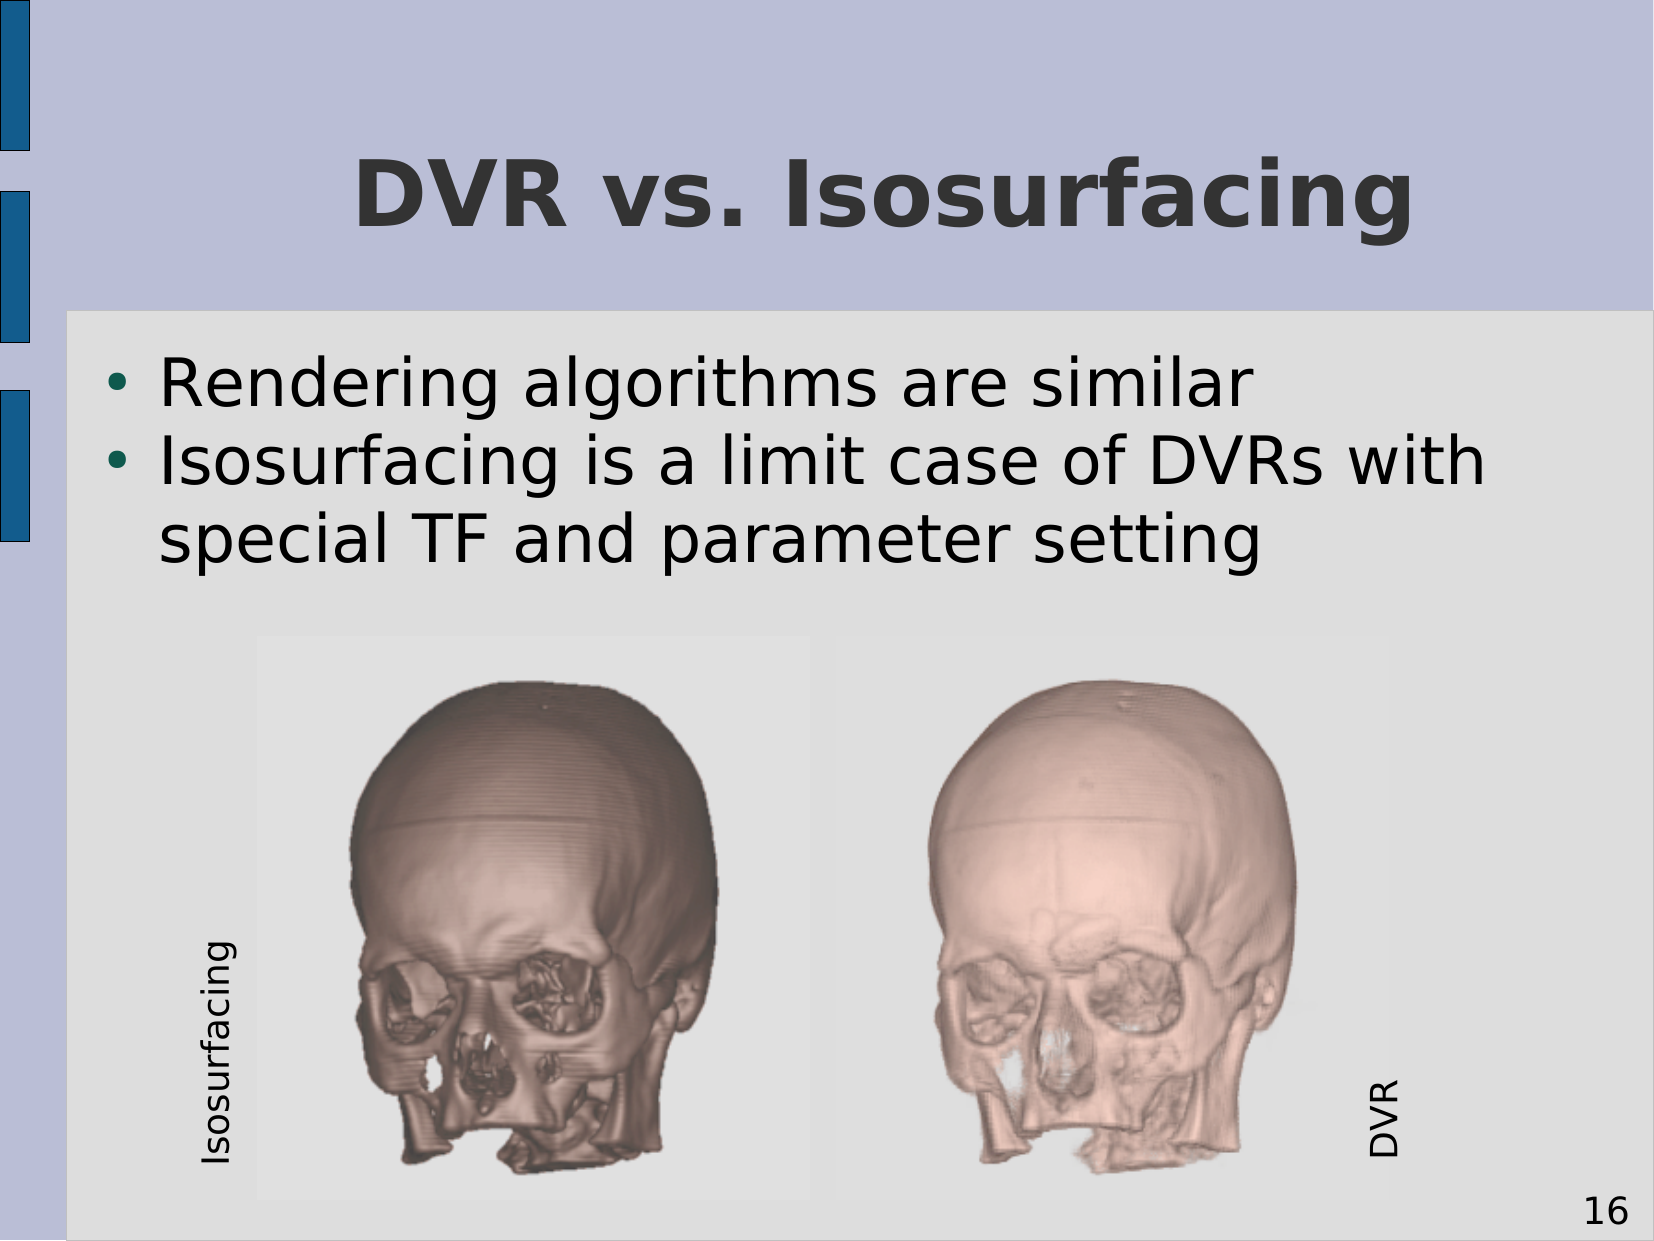

# DVR vs. Isosurfacing
Rendering algorithms are similar
Isosurfacing is a limit case of DVRs with special TF and parameter setting
Isosurfacing
DVR